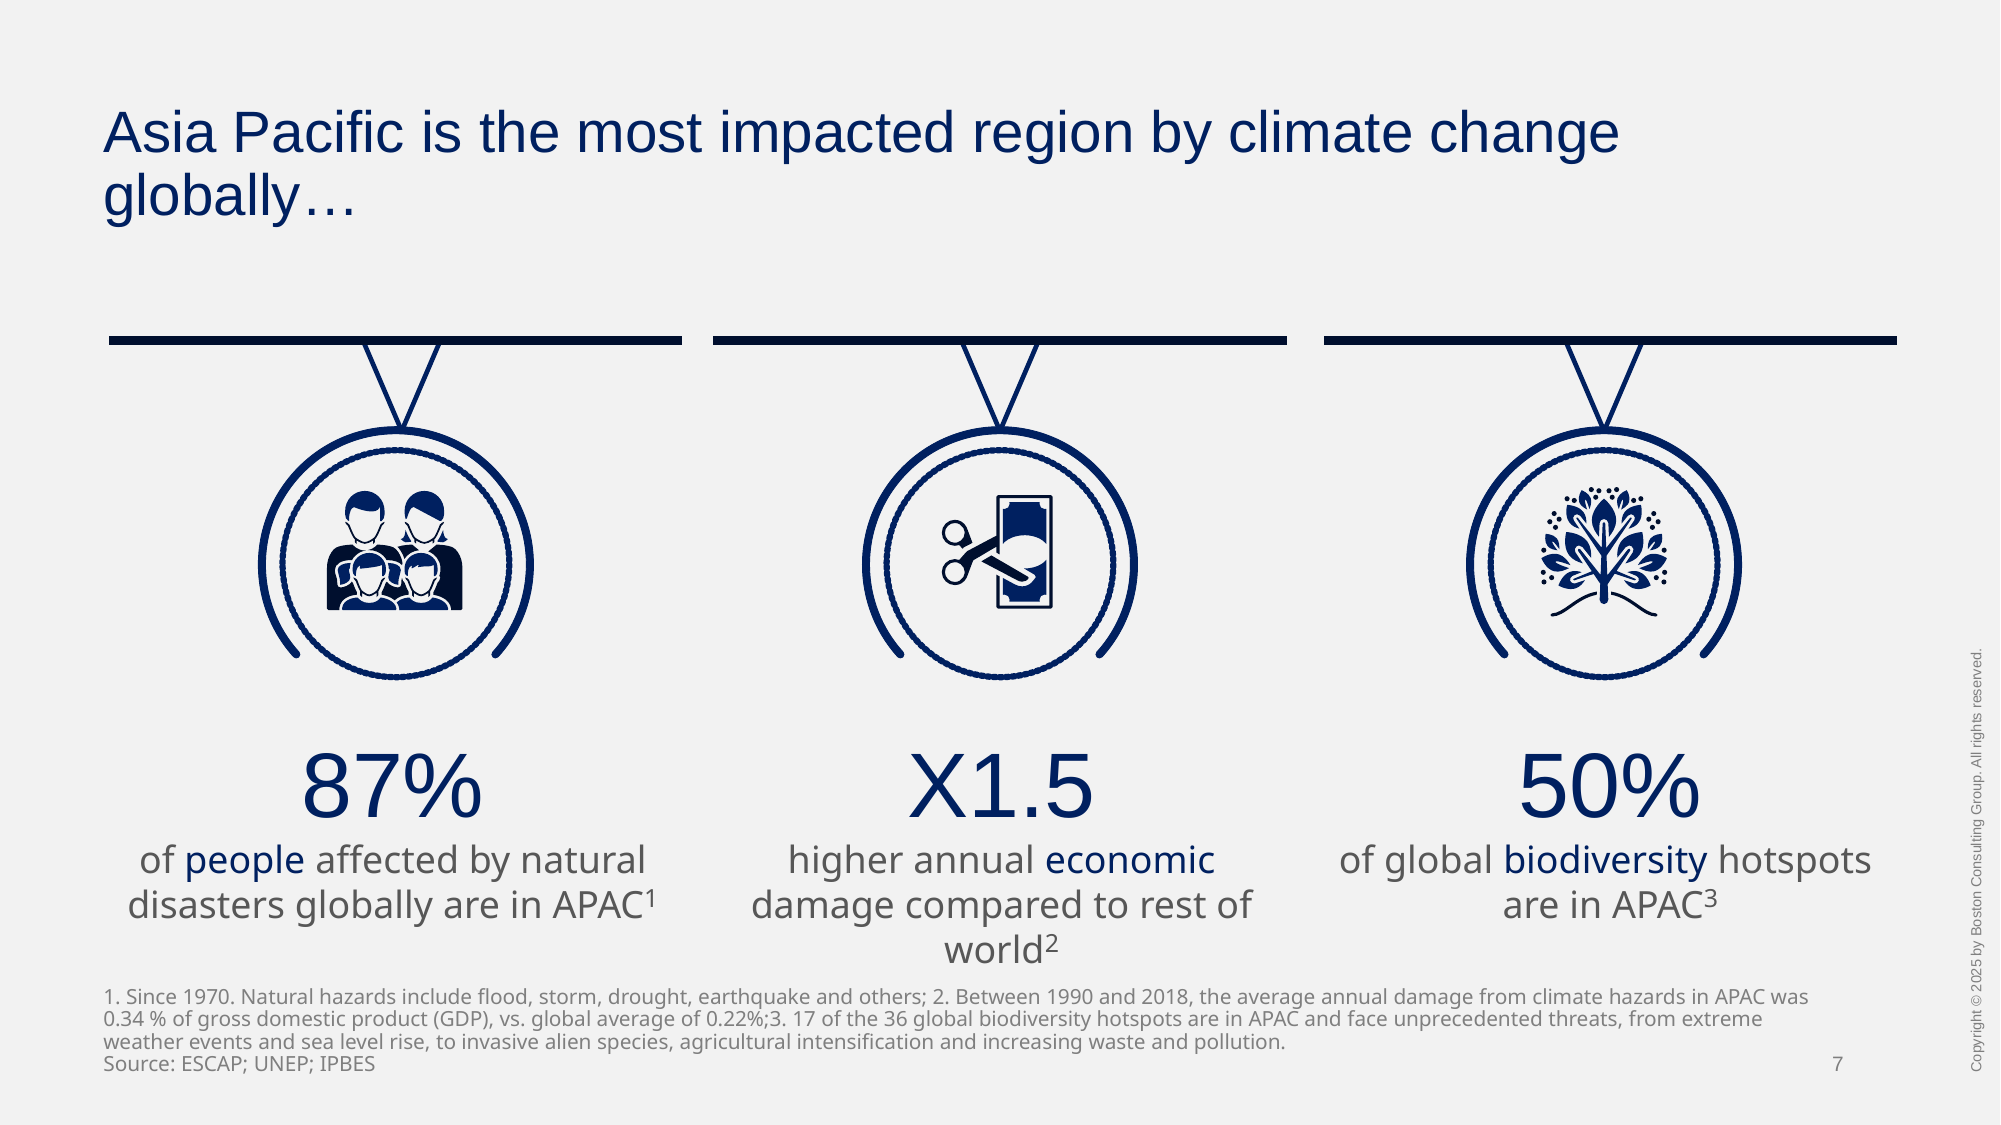

# Asia Pacific is the most impacted region by climate change globally…
87%
of people affected by natural disasters globally are in APAC1
X1.5
higher annual economic damage compared to rest of world2
50%
of global biodiversity hotspots
are in APAC3
1. Since 1970. Natural hazards include flood, storm, drought, earthquake and others; 2. Between 1990 and 2018, the average annual damage from climate hazards in APAC was 0.34 % of gross domestic product (GDP), vs. global average of 0.22%;3. 17 of the 36 global biodiversity hotspots are in APAC and face unprecedented threats, from extreme weather events and sea level rise, to invasive alien species, agricultural intensification and increasing waste and pollution.
Source: ESCAP; UNEP; IPBES